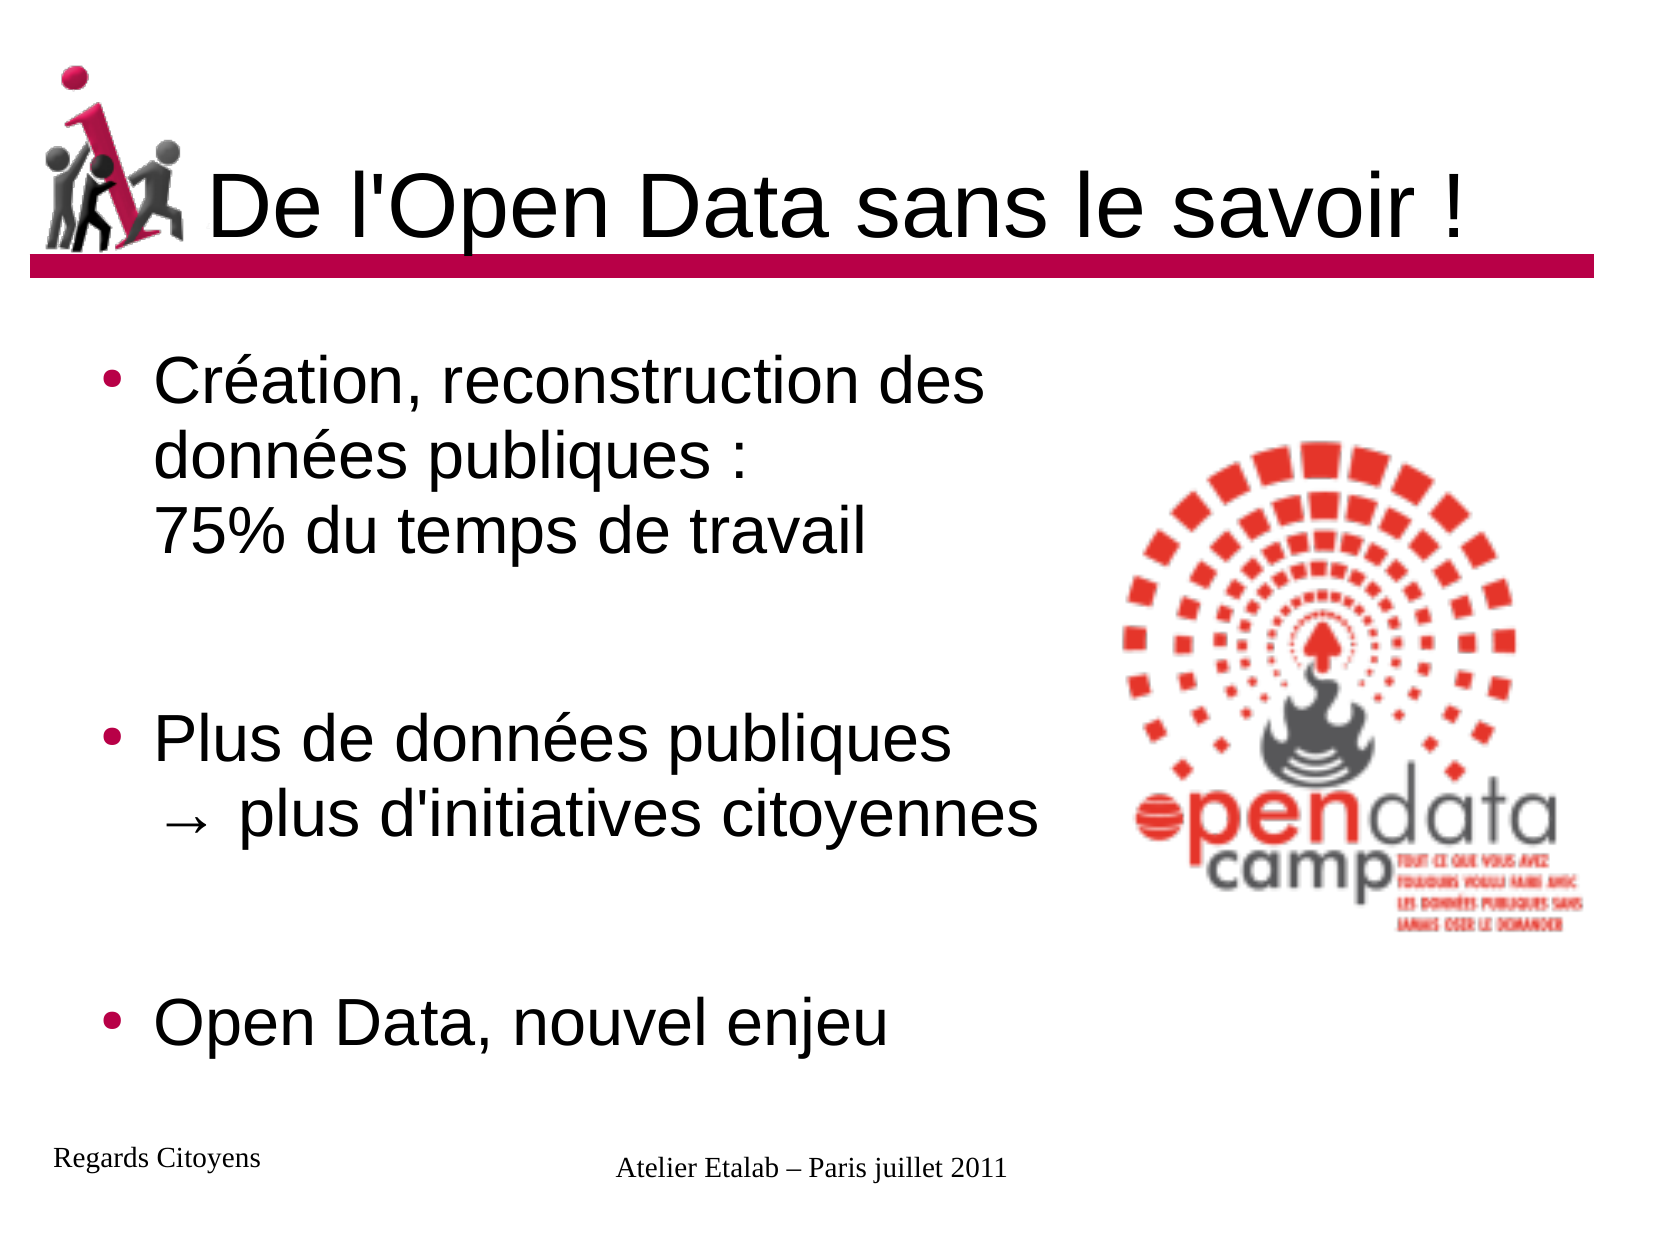

# De l'Open Data sans le savoir !
Création, reconstruction des données publiques :
75% du temps de travail
Plus de données publiques
→ plus d'initiatives citoyennes
Open Data, nouvel enjeu